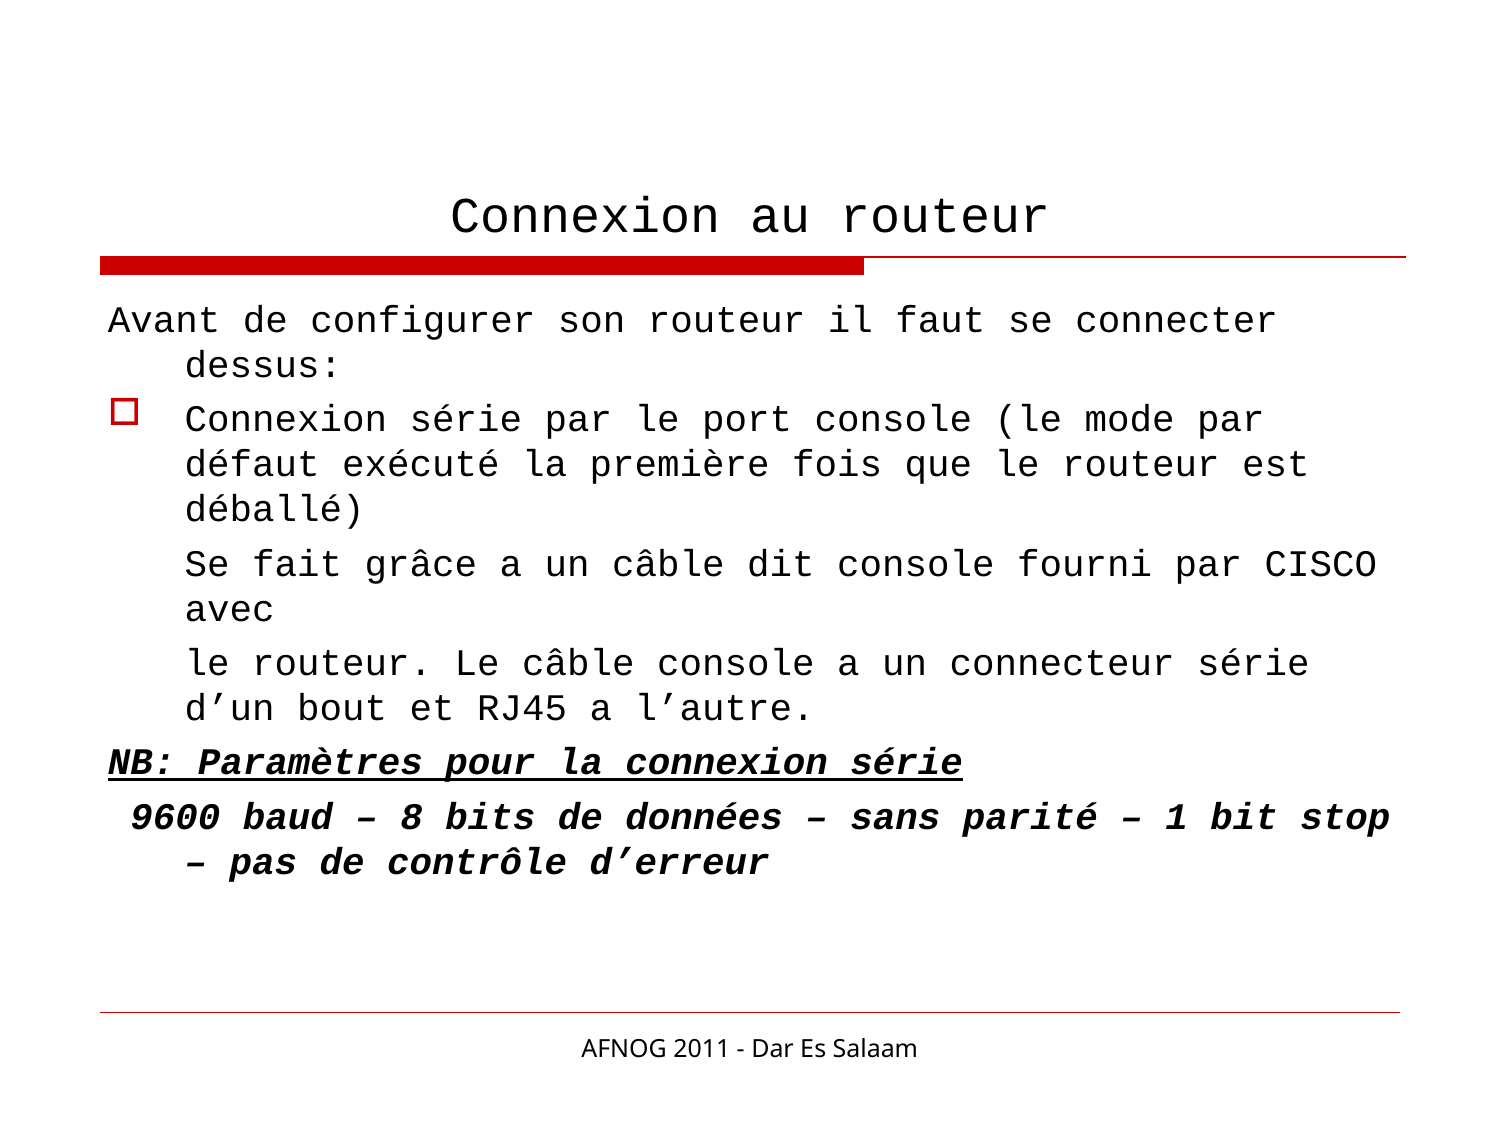

# Connexion au routeur
Avant de configurer son routeur il faut se connecter dessus:
Connexion série par le port console (le mode par défaut exécuté la première fois que le routeur est déballé)
	Se fait grâce a un câble dit console fourni par CISCO avec
	le routeur. Le câble console a un connecteur série d’un bout et RJ45 a l’autre.
NB: Paramètres pour la connexion série
 9600 baud – 8 bits de données – sans parité – 1 bit stop – pas de contrôle d’erreur
AFNOG 2011 - Dar Es Salaam